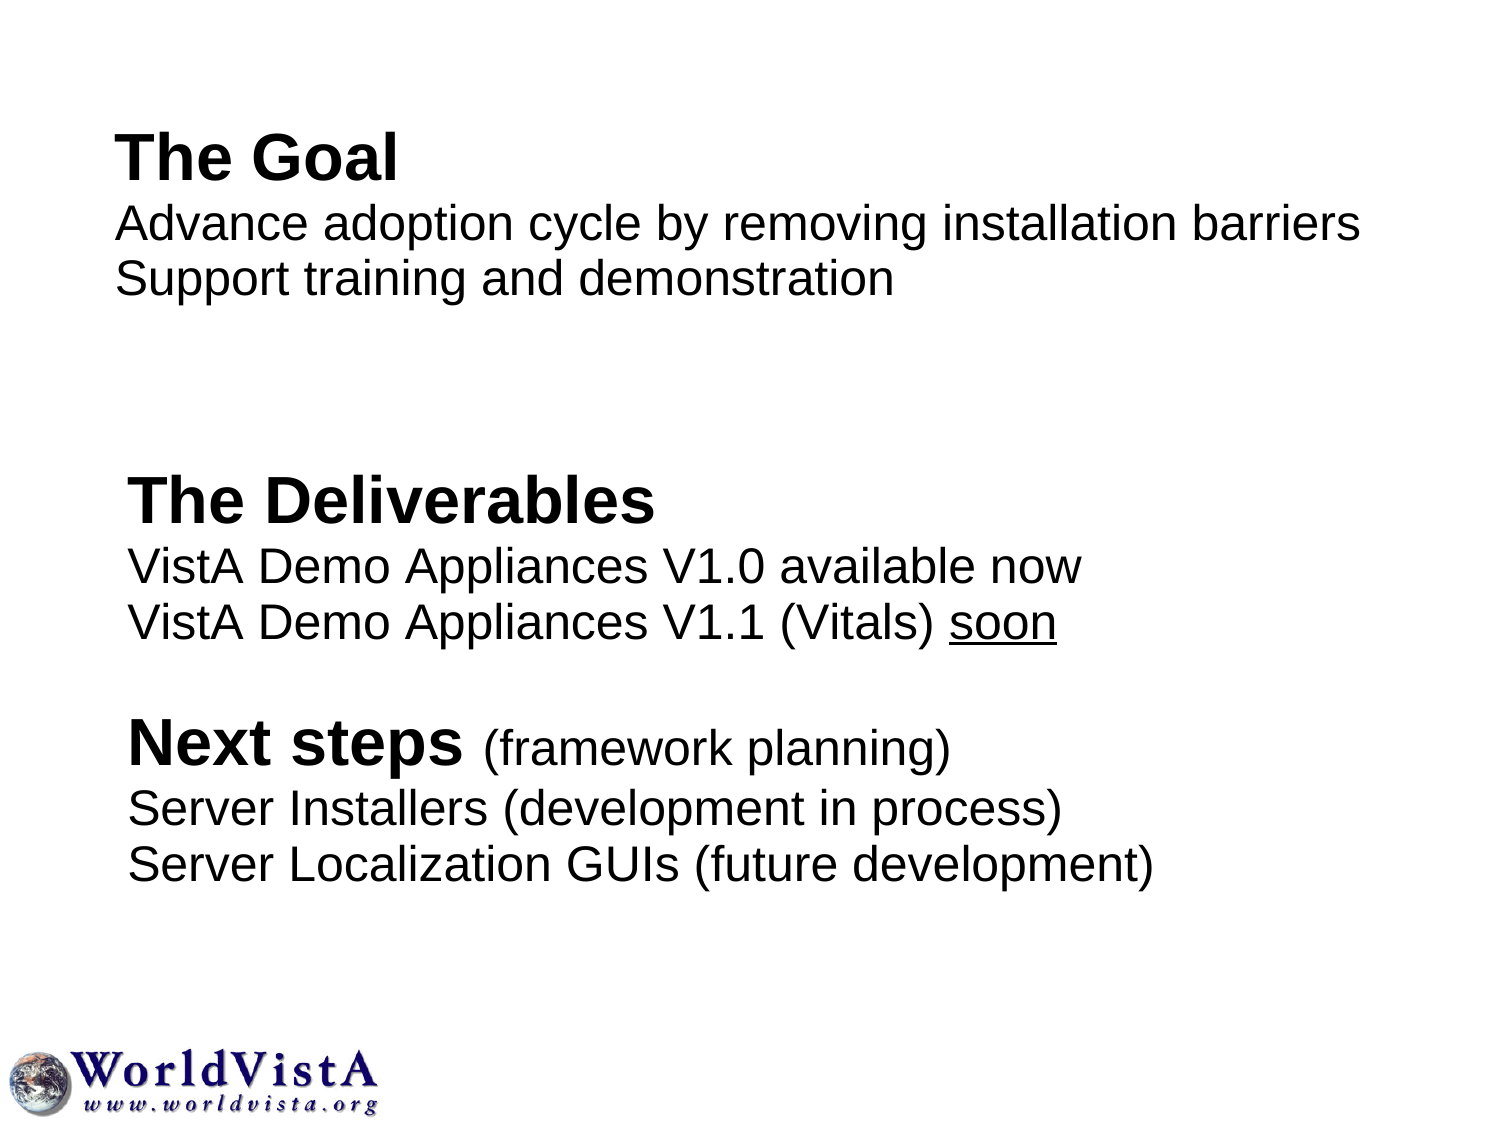

The Goal
Advance adoption cycle by removing installation barriers
Support training and demonstration
The Deliverables
VistA Demo Appliances V1.0 available now
VistA Demo Appliances V1.1 (Vitals) soon
Next steps (framework planning)
Server Installers (development in process)
Server Localization GUIs (future development)